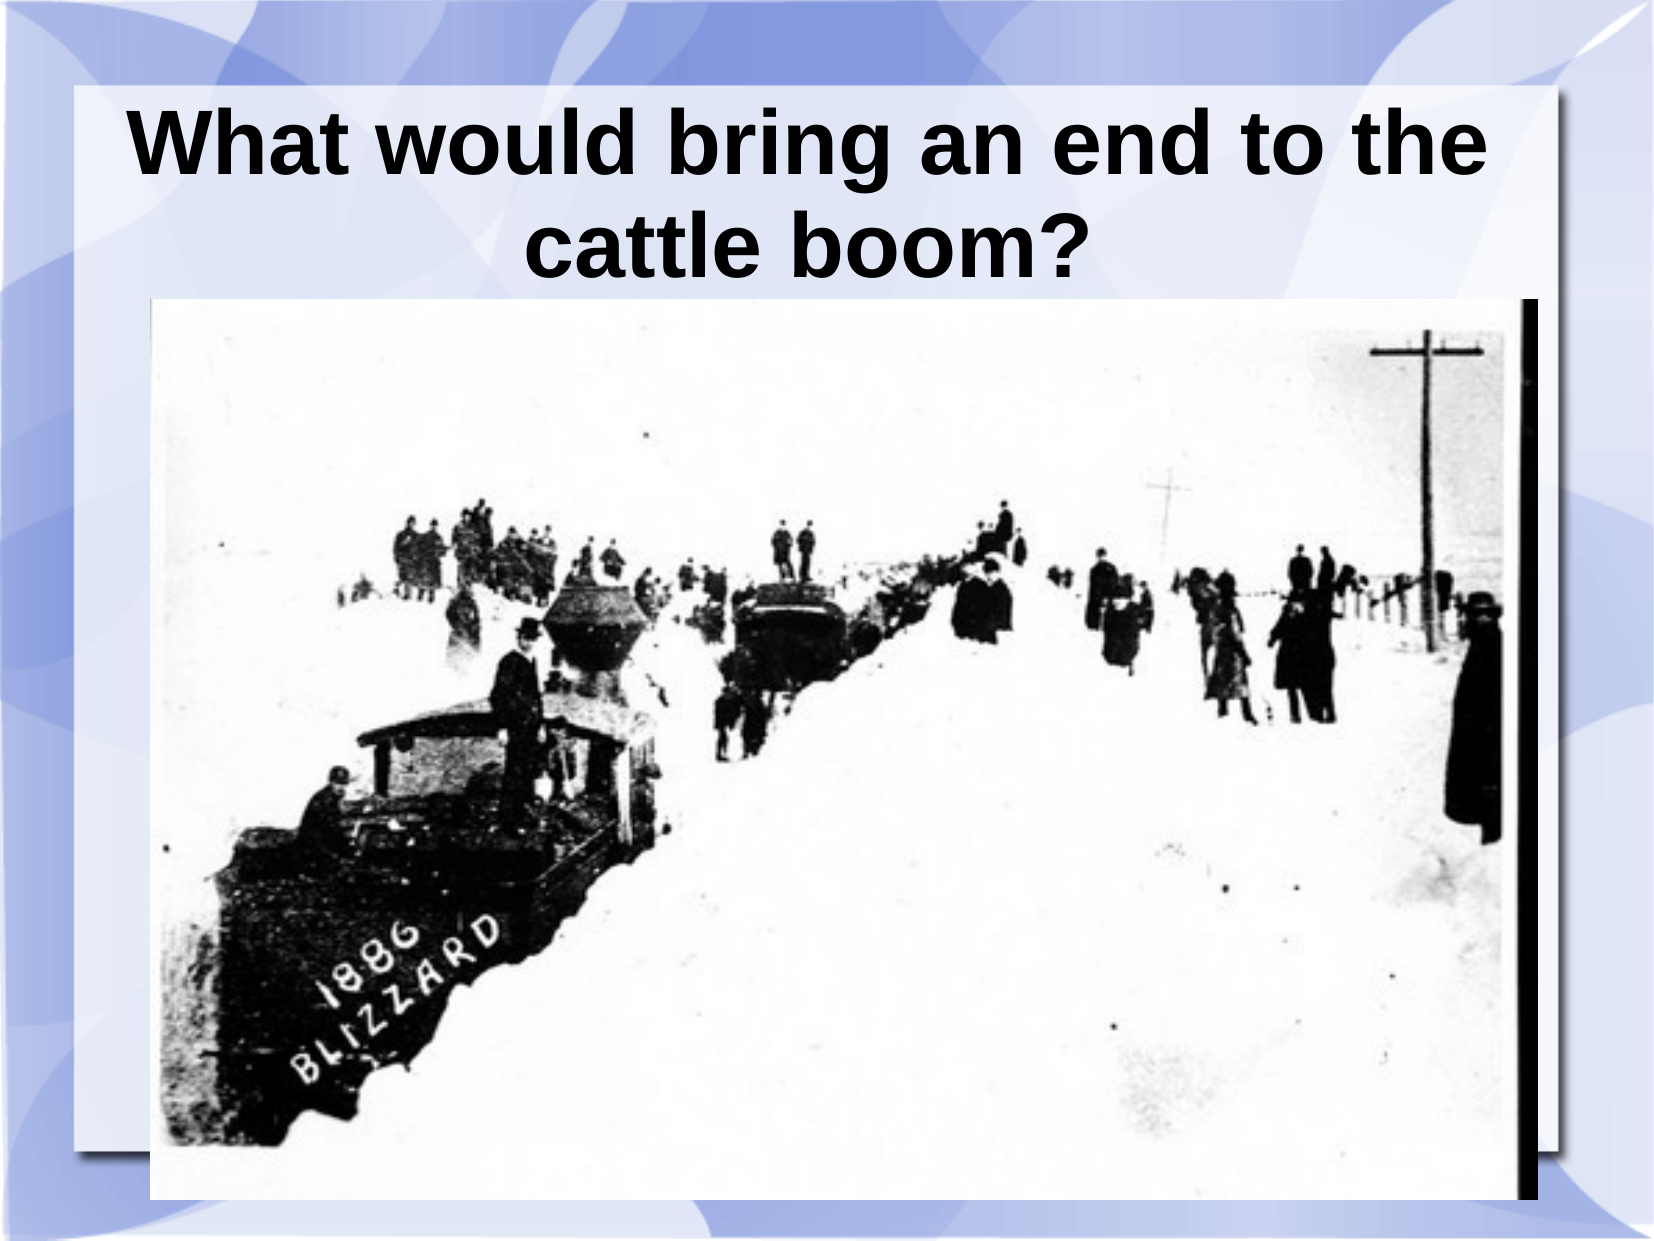

# What would bring an end to the cattle boom?